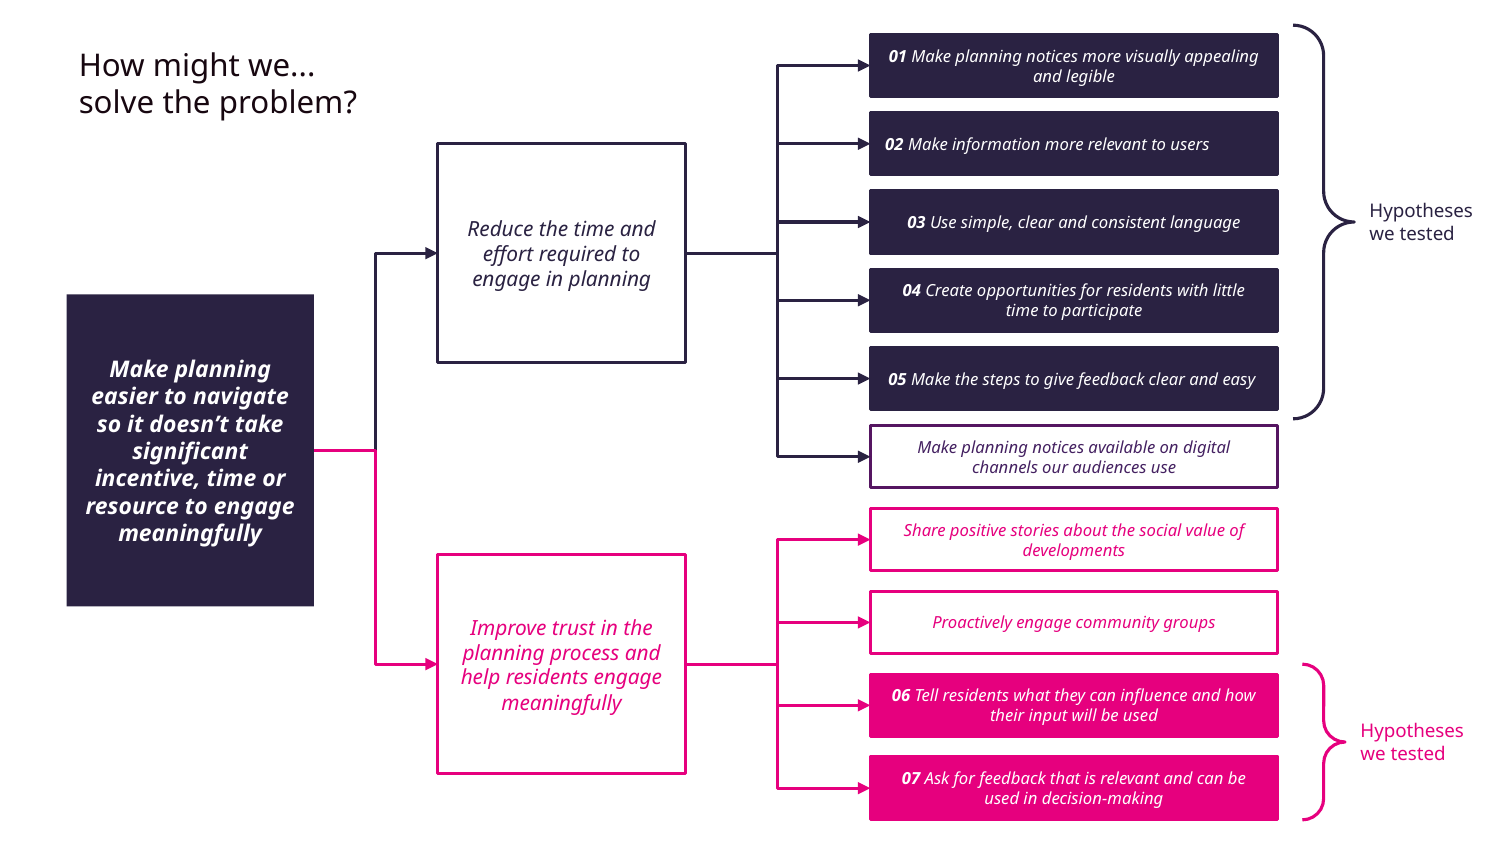

01 Make planning notices more visually appealing and legible
How might we...
solve the problem?
02 Make information more relevant to users
Reduce the time and effort required to engage in planning
Hypotheses
we tested
03 Use simple, clear and consistent language
04 Create opportunities for residents with little time to participate
Make planning easier to navigate so it doesn’t take significant incentive, time or resource to engage meaningfully
05 Make the steps to give feedback clear and easy
Make planning notices available on digital channels our audiences use
Share positive stories about the social value of developments
Improve trust in the planning process and help residents engage meaningfully
Proactively engage community groups
06 Tell residents what they can influence and how their input will be used
Hypotheses
we tested
07 Ask for feedback that is relevant and can be used in decision-making